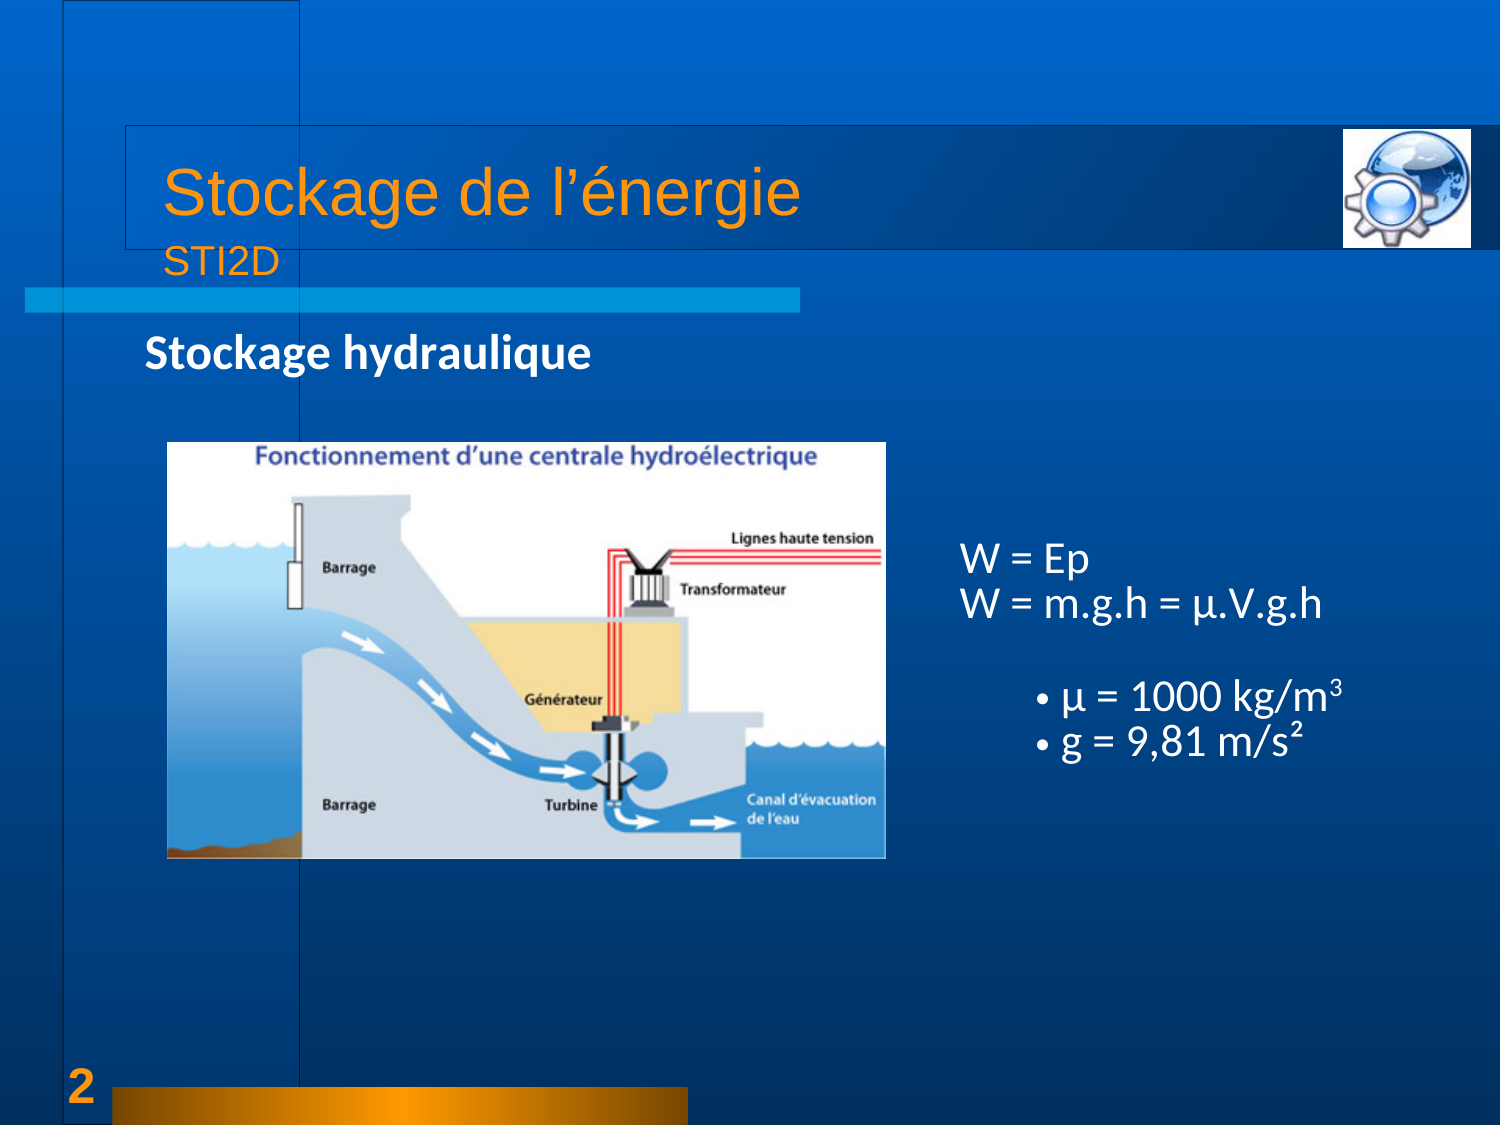

Stockage hydraulique
W = Ep
W = m.g.h = μ.V.g.h
 μ = 1000 kg/m3
 g = 9,81 m/s²